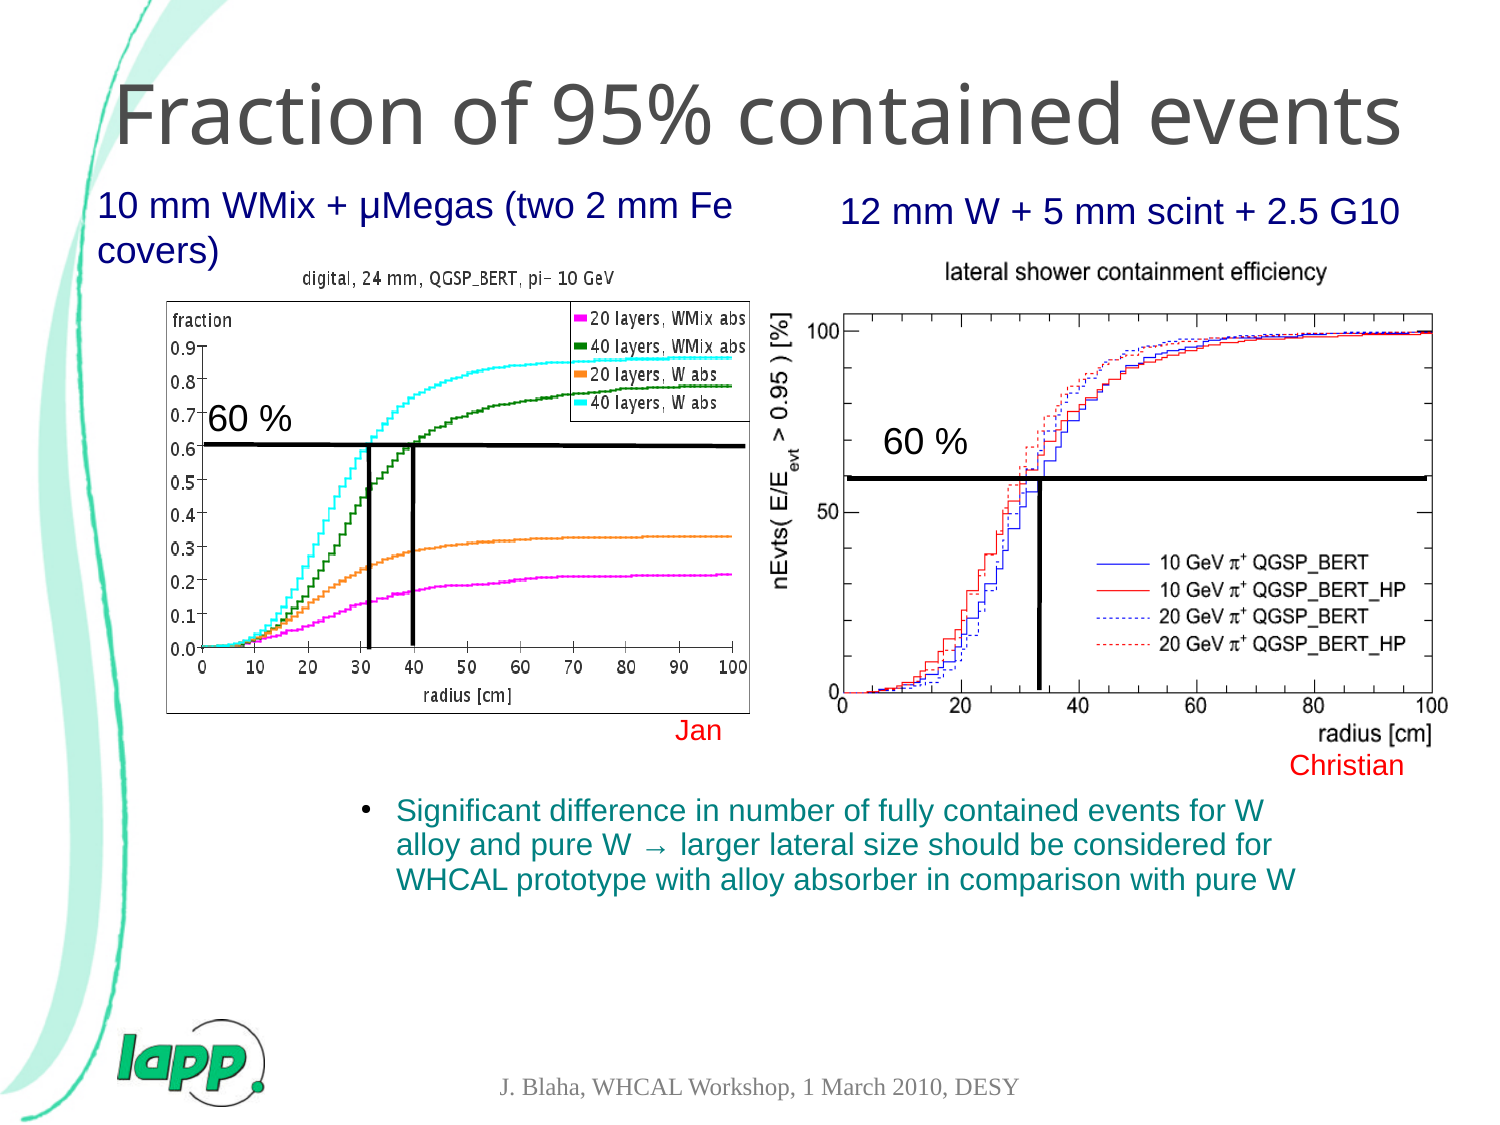

Fraction of 95% contained events
#
10 mm WMix + µMegas (two 2 mm Fe covers)
12 mm W + 5 mm scint + 2.5 G10
60 %
60 %
Jan
Christian
Significant difference in number of fully contained events for W alloy and pure W → larger lateral size should be considered for
WHCAL prototype with alloy absorber in comparison with pure W
J. Blaha, WHCAL Workshop, 1 March 2010, DESY